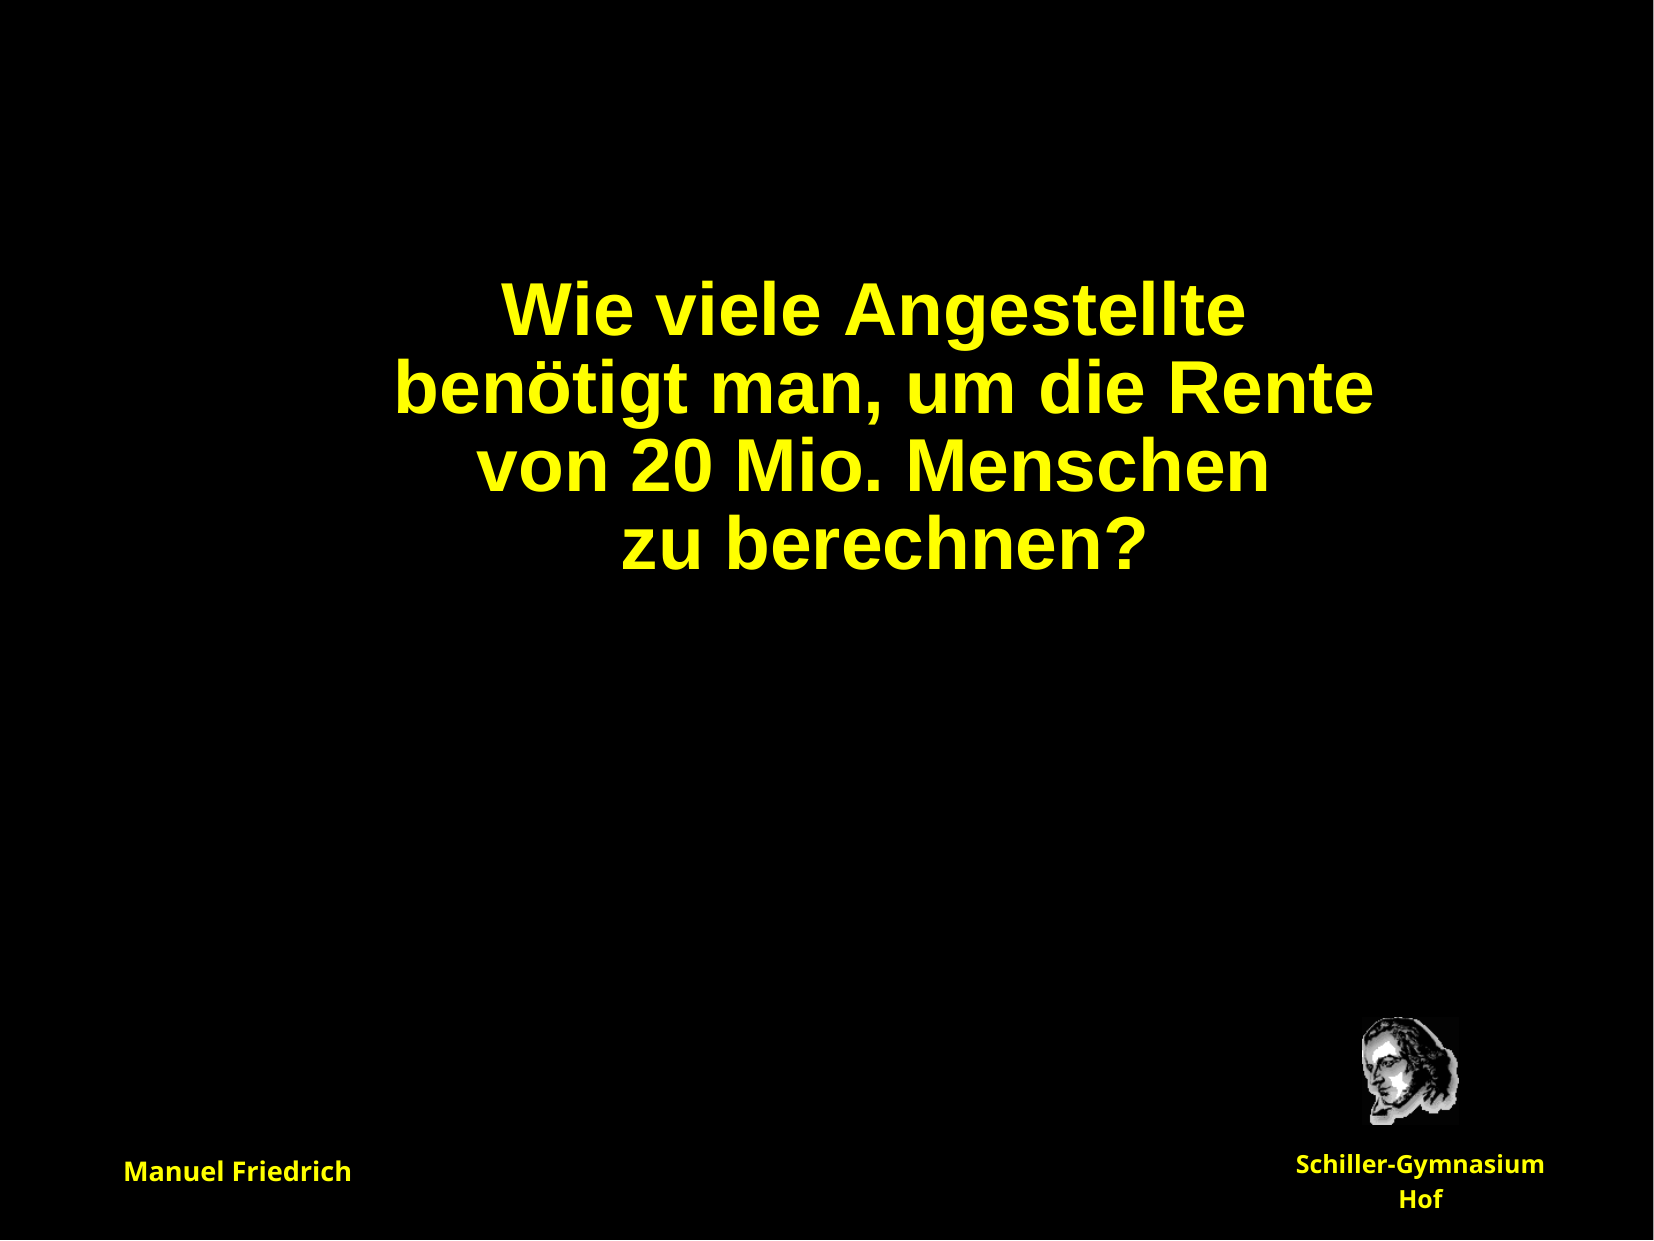

Wie viele Angestellte
benötigt man, um die Rente
von 20 Mio. Menschen
zu berechnen?
Schiller-Gymnasium
Hof
Manuel Friedrich